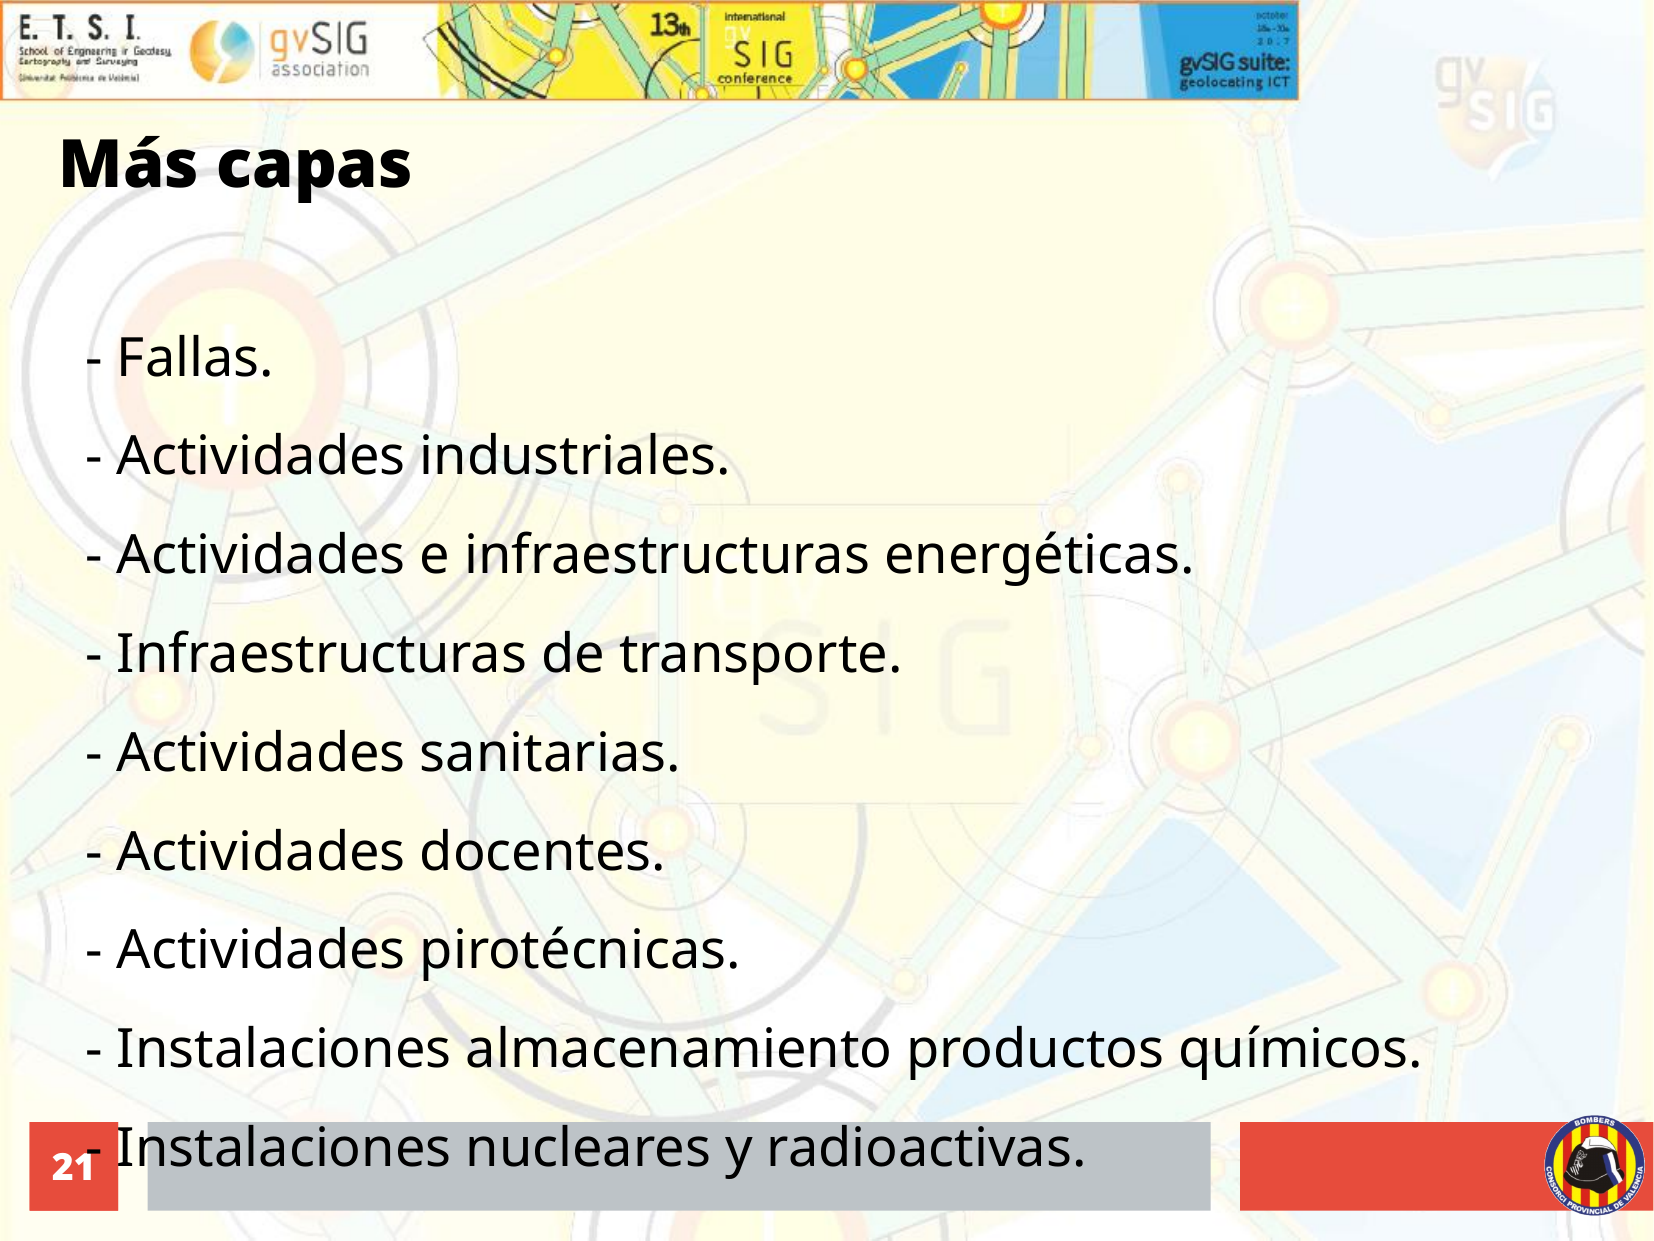

# Más capas
- Fallas.
- Actividades industriales.
- Actividades e infraestructuras energéticas.
- Infraestructuras de transporte.
- Actividades sanitarias.
- Actividades docentes.
- Actividades pirotécnicas.
- Instalaciones almacenamiento productos químicos.
- Instalaciones nucleares y radioactivas.
21